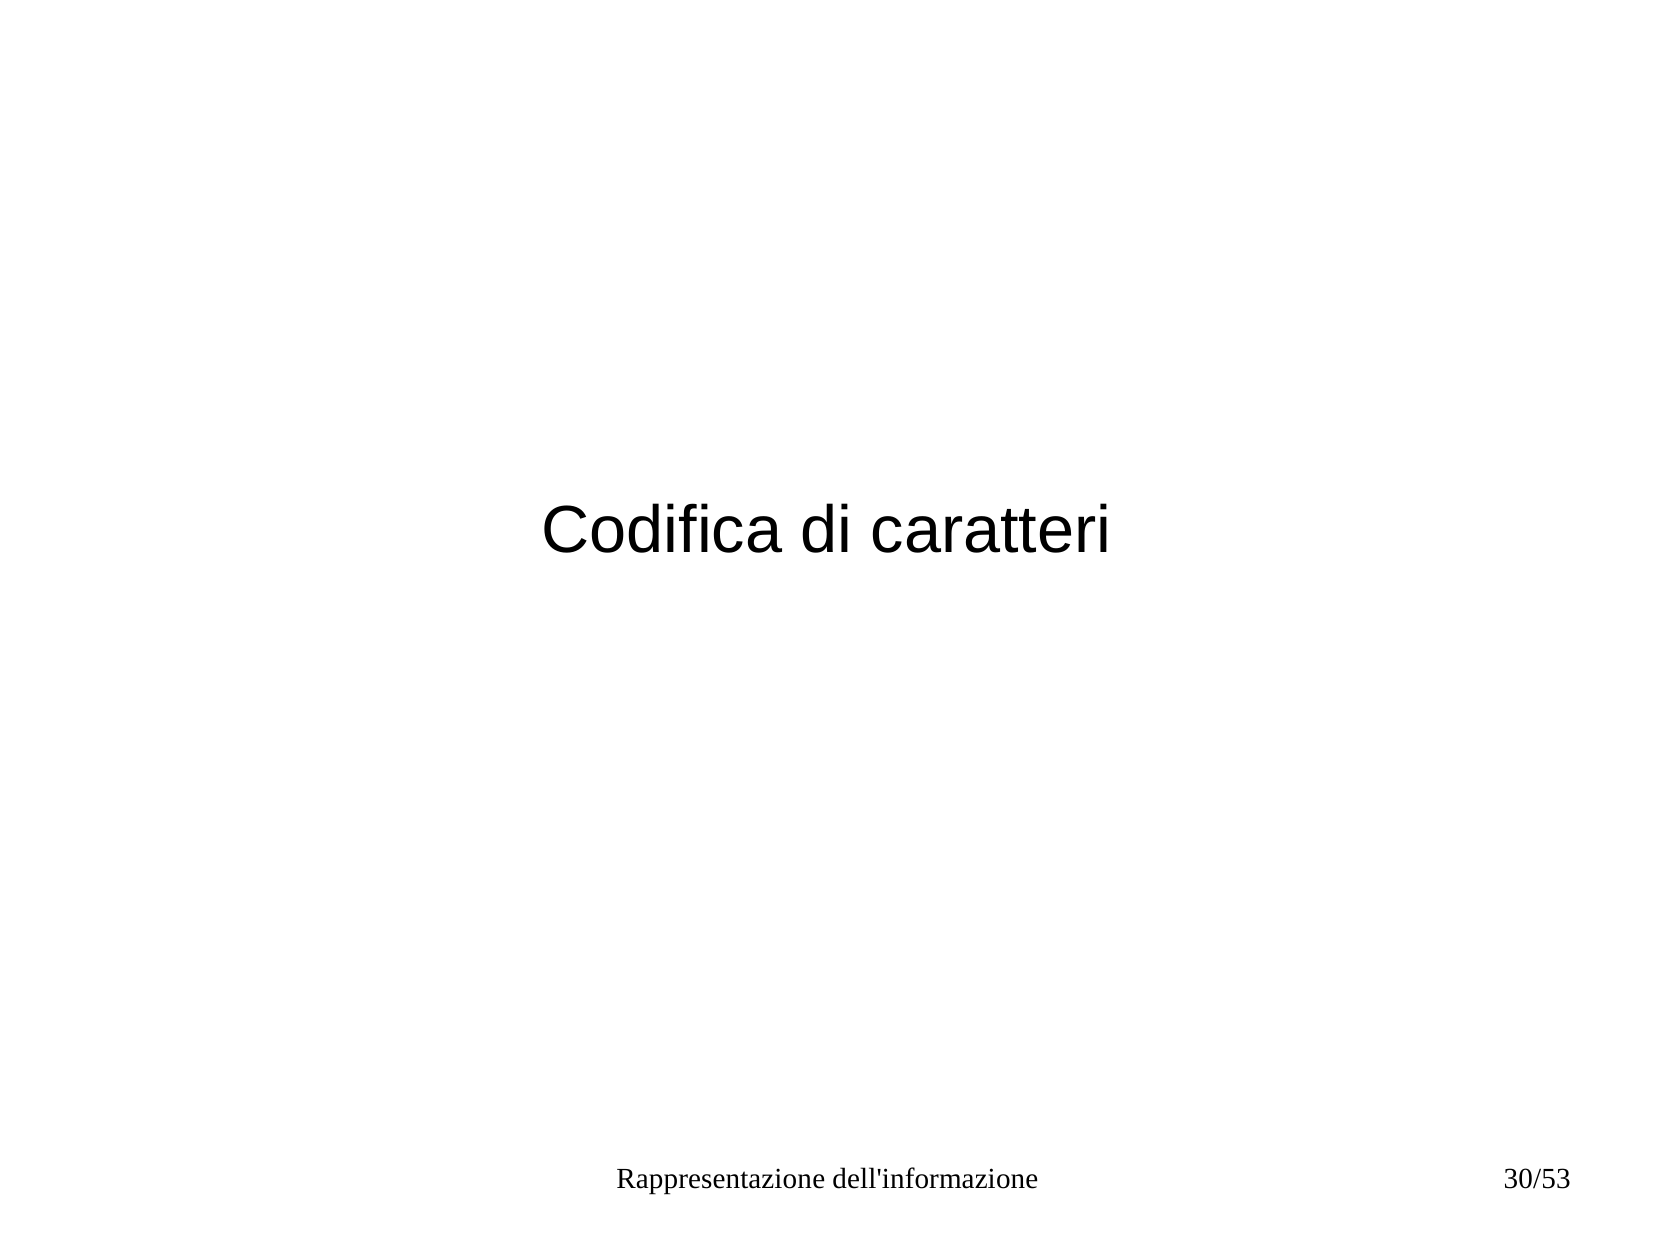

# Codifica di caratteri
Rappresentazione dell'informazione
30